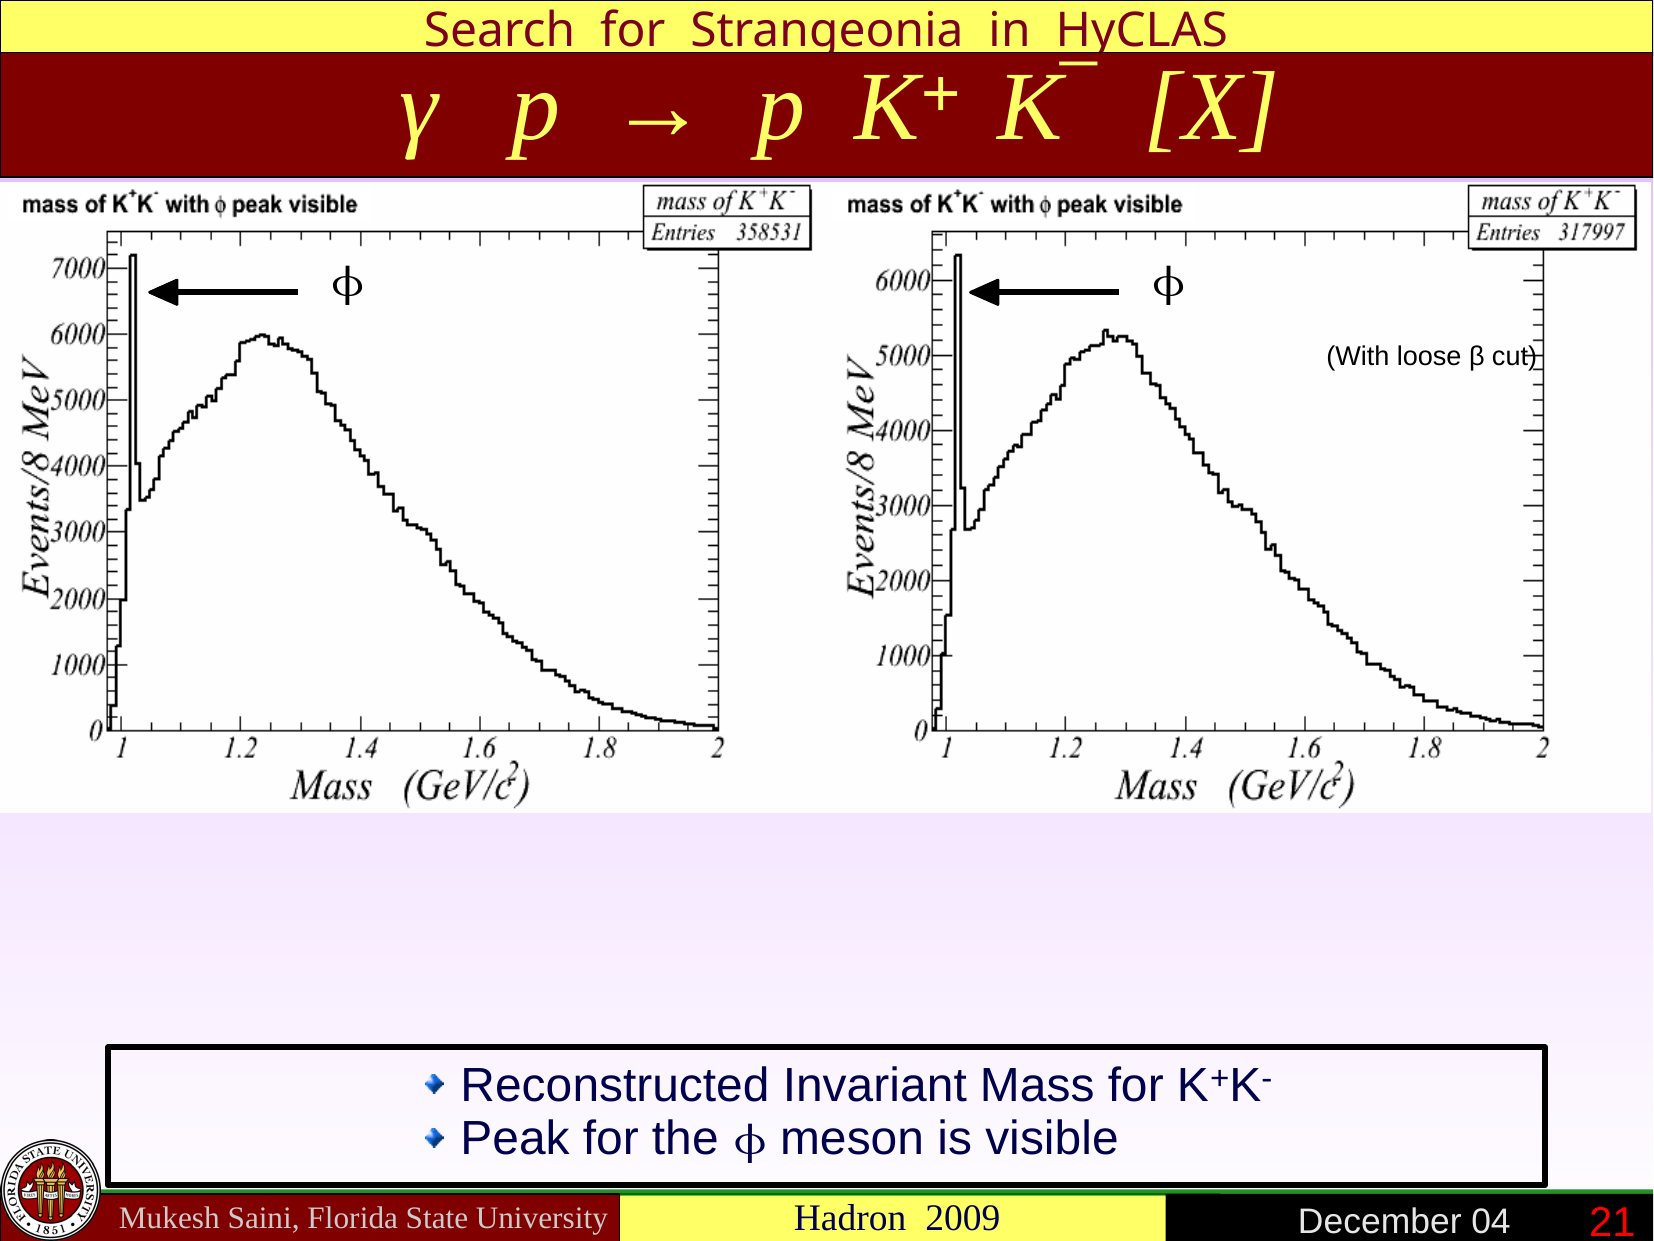

γ p → p K+ K‾ [X]


(With loose β cut)
Reconstructed Invariant Mass for K+K-
Peak for the  meson is visible